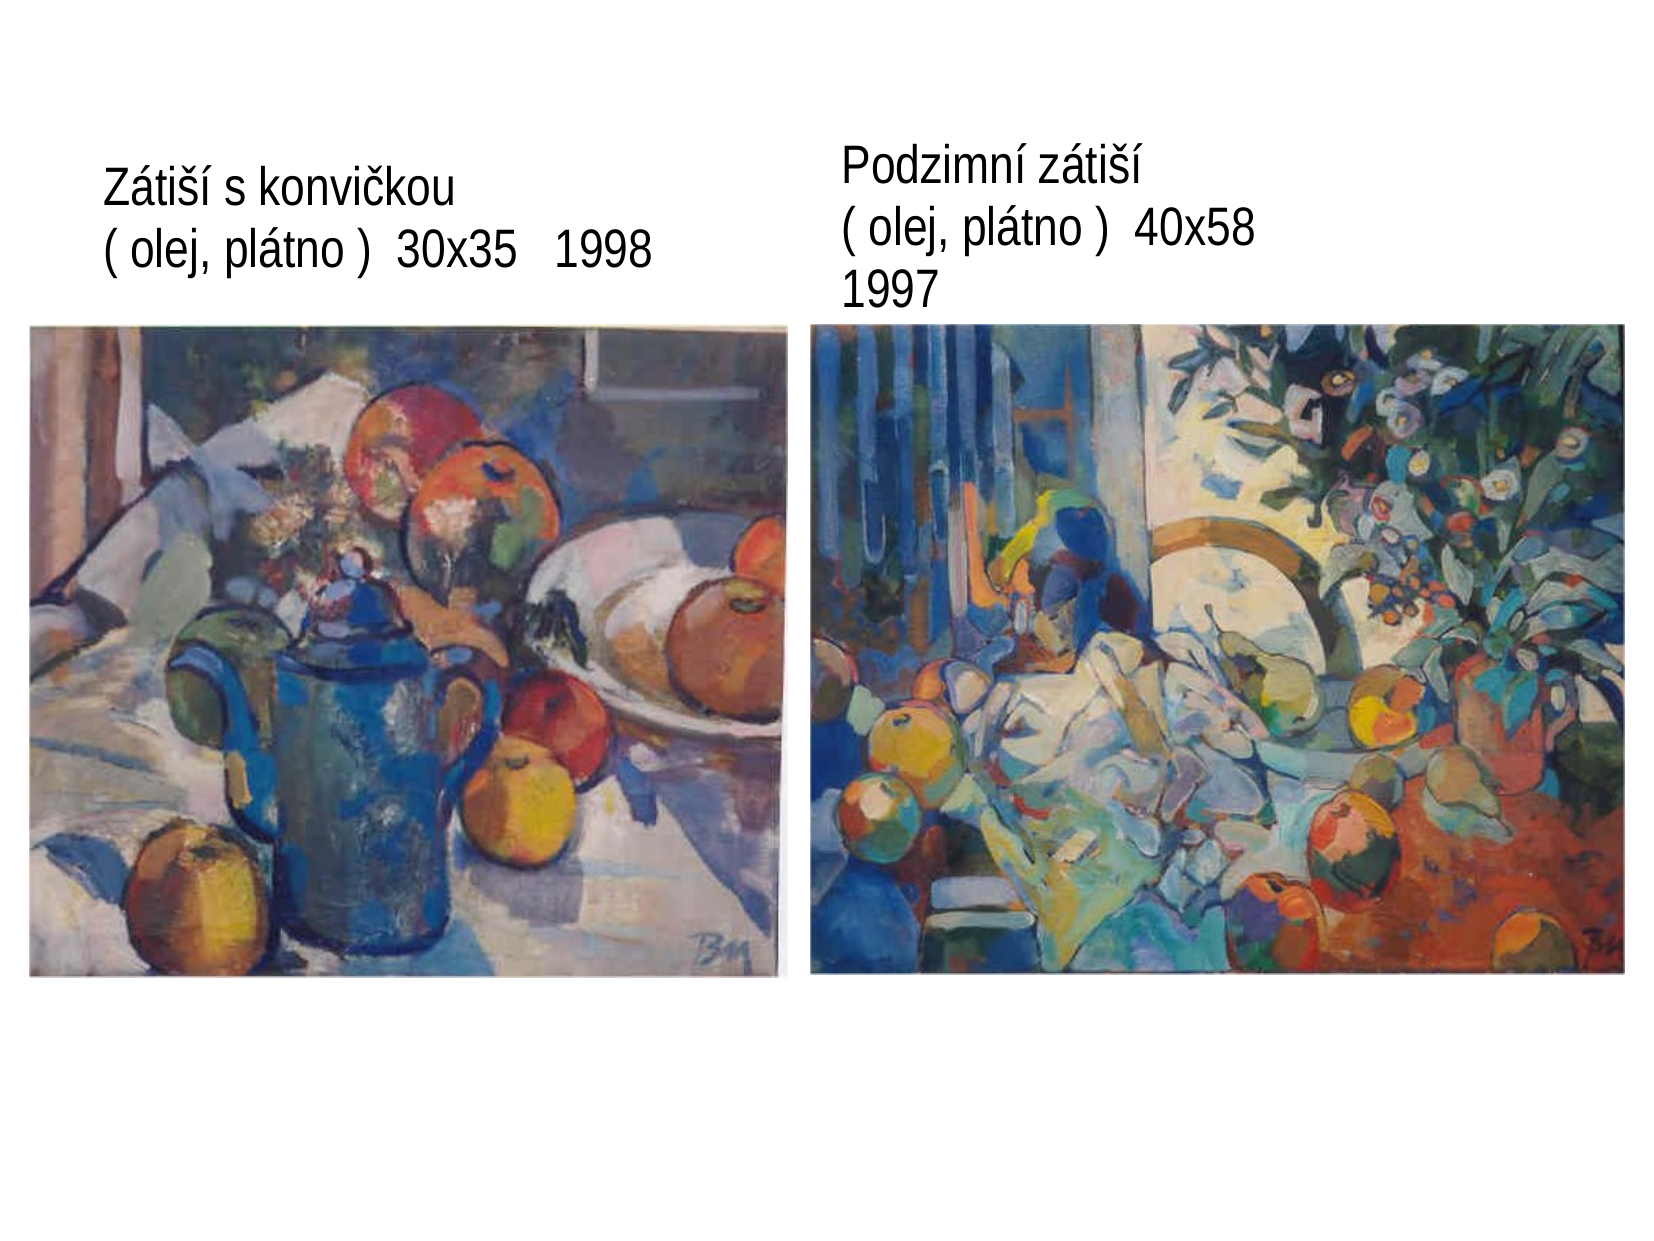

Podzimní zátiší
( olej, plátno ) 40x58 1997
Zátiší s konvičkou
( olej, plátno ) 30x35 1998